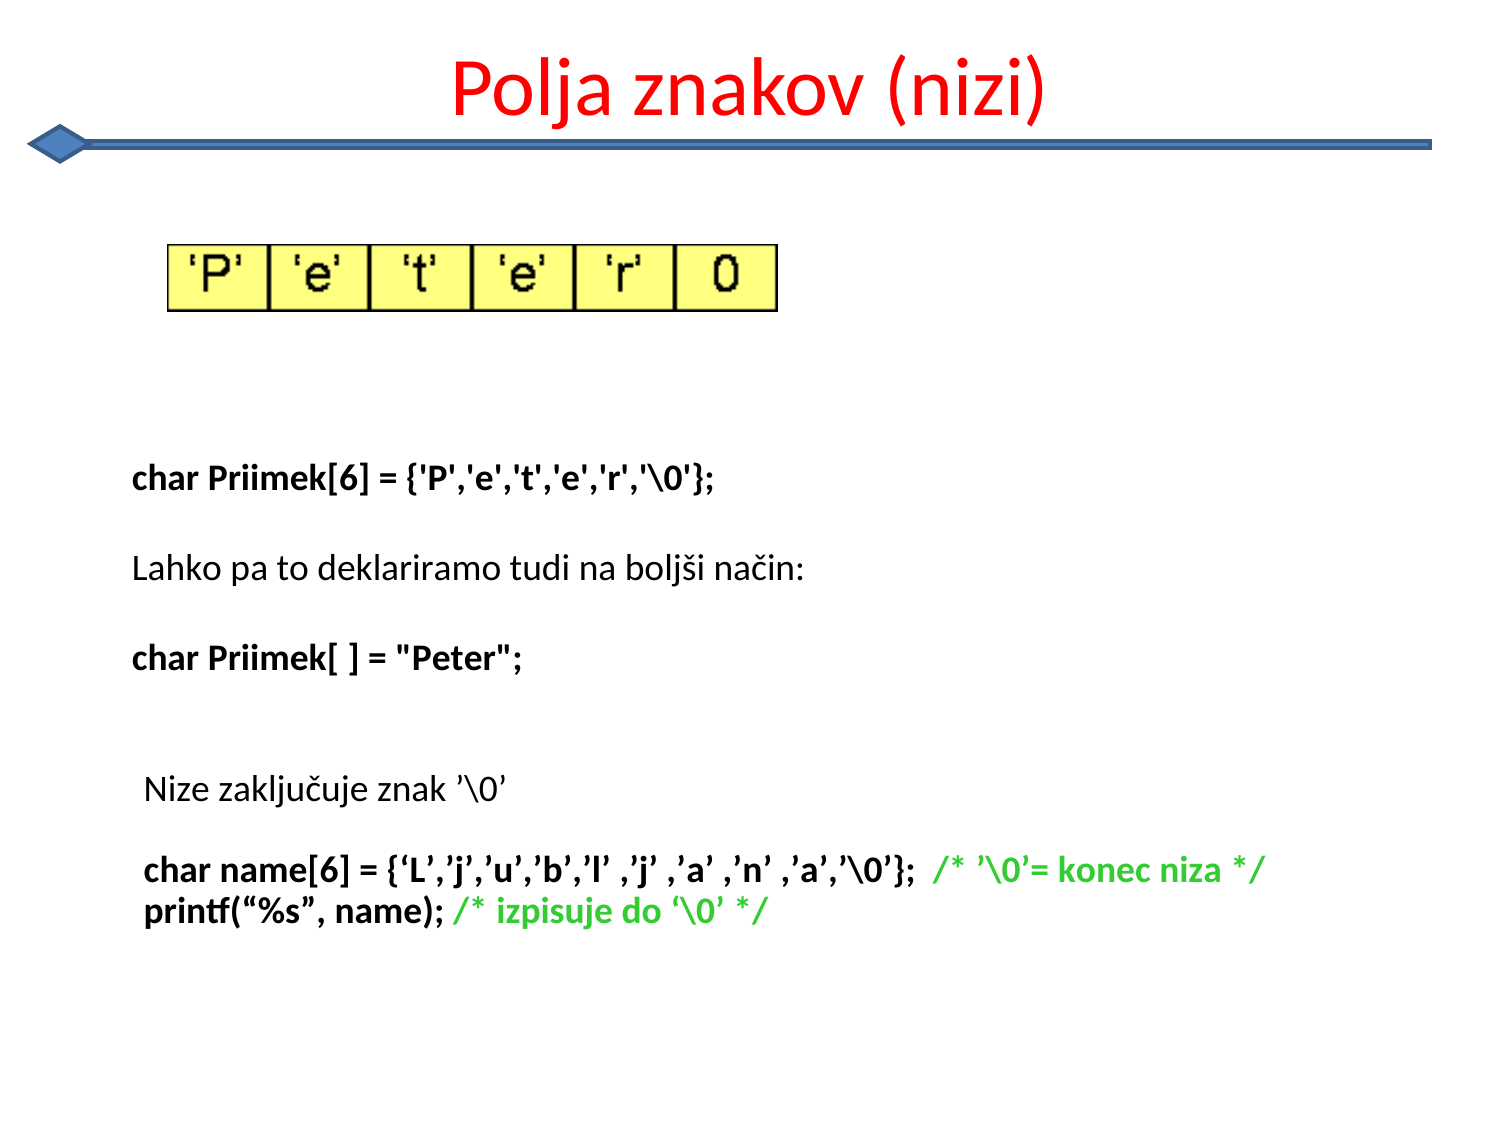

# Polja znakov (nizi)
char Priimek[6] = {'P','e','t','e','r','\0'};
Lahko pa to deklariramo tudi na boljši način:
char Priimek[ ] = "Peter";
Nize zaključuje znak ’\0’
char name[6] = {‘L’,’j’,’u’,’b’,’l’ ,’j’ ,’a’ ,’n’ ,’a’,’\0’}; /* ’\0’= konec niza */
printf(“%s”, name); /* izpisuje do ‘\0’ */